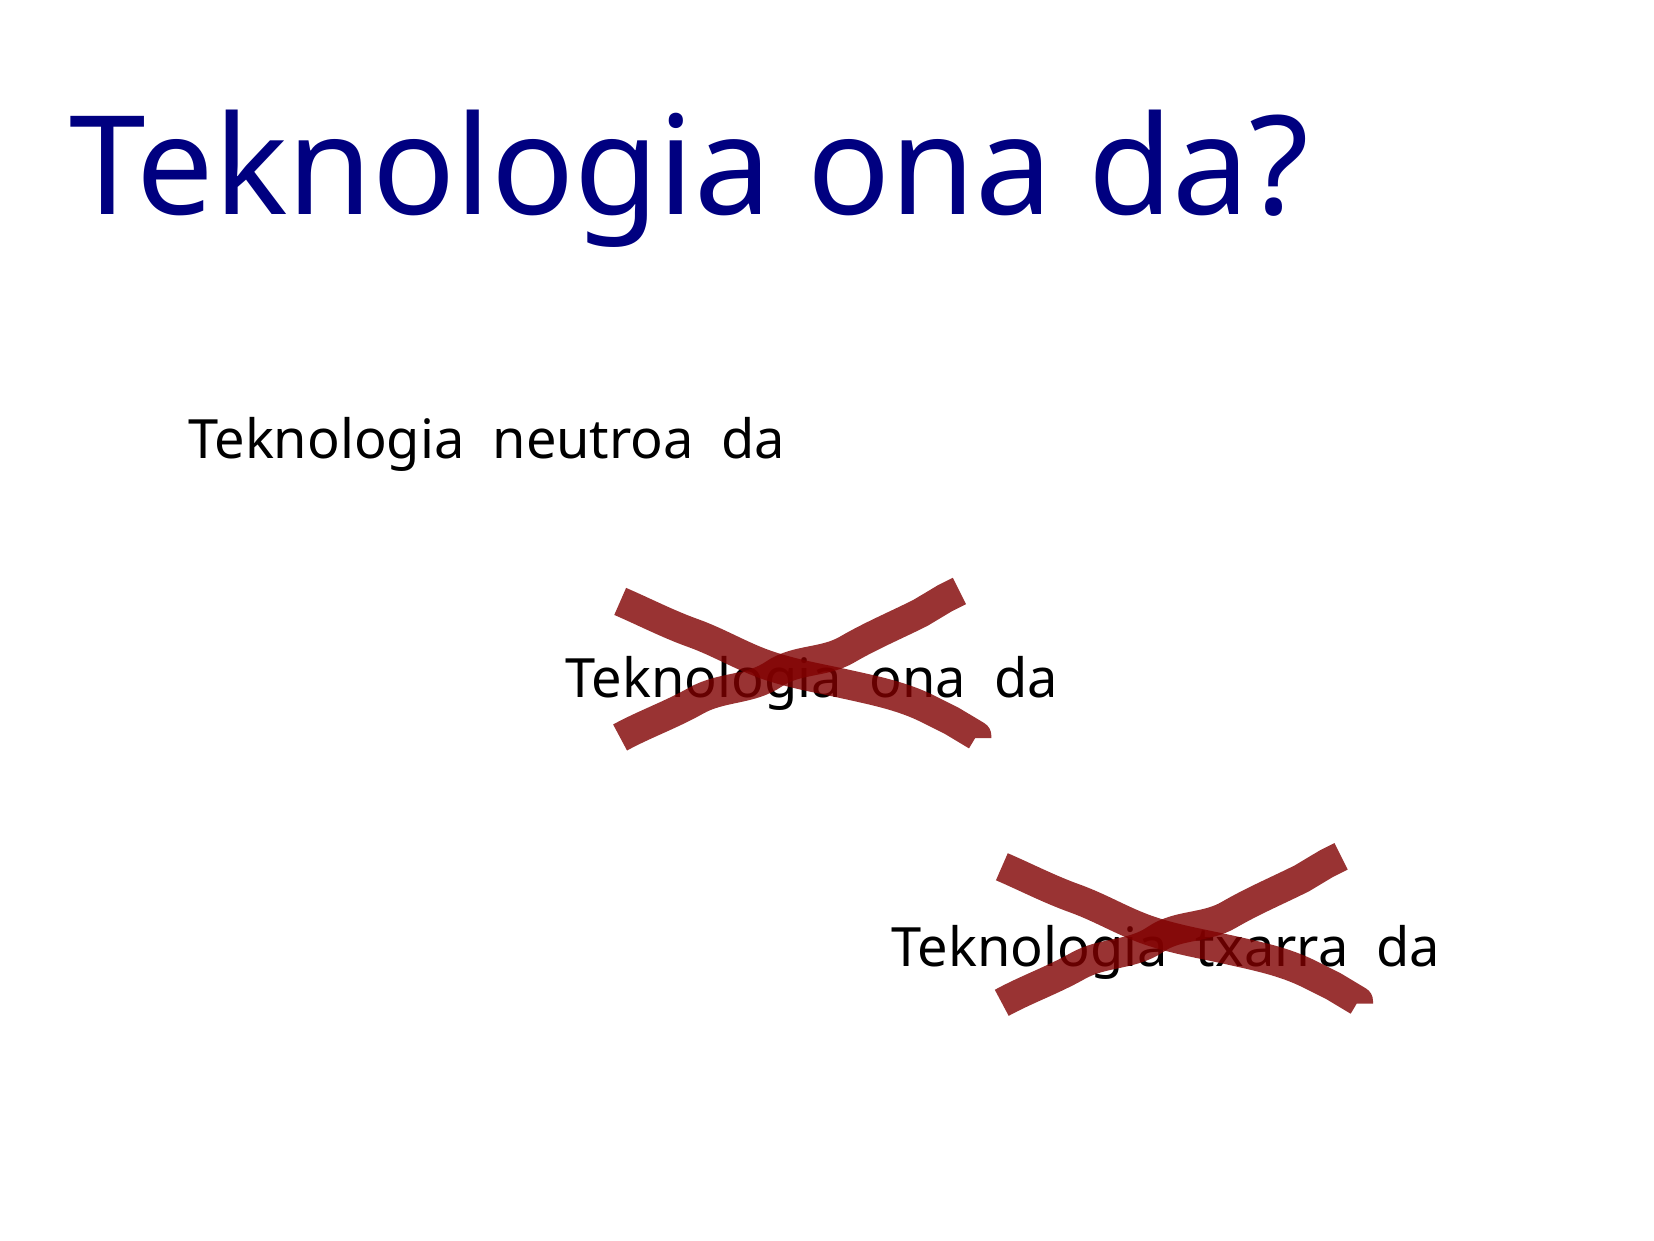

Teknologia ona da?
Teknologia neutroa da
Teknologia ona da
Teknologia txarra da